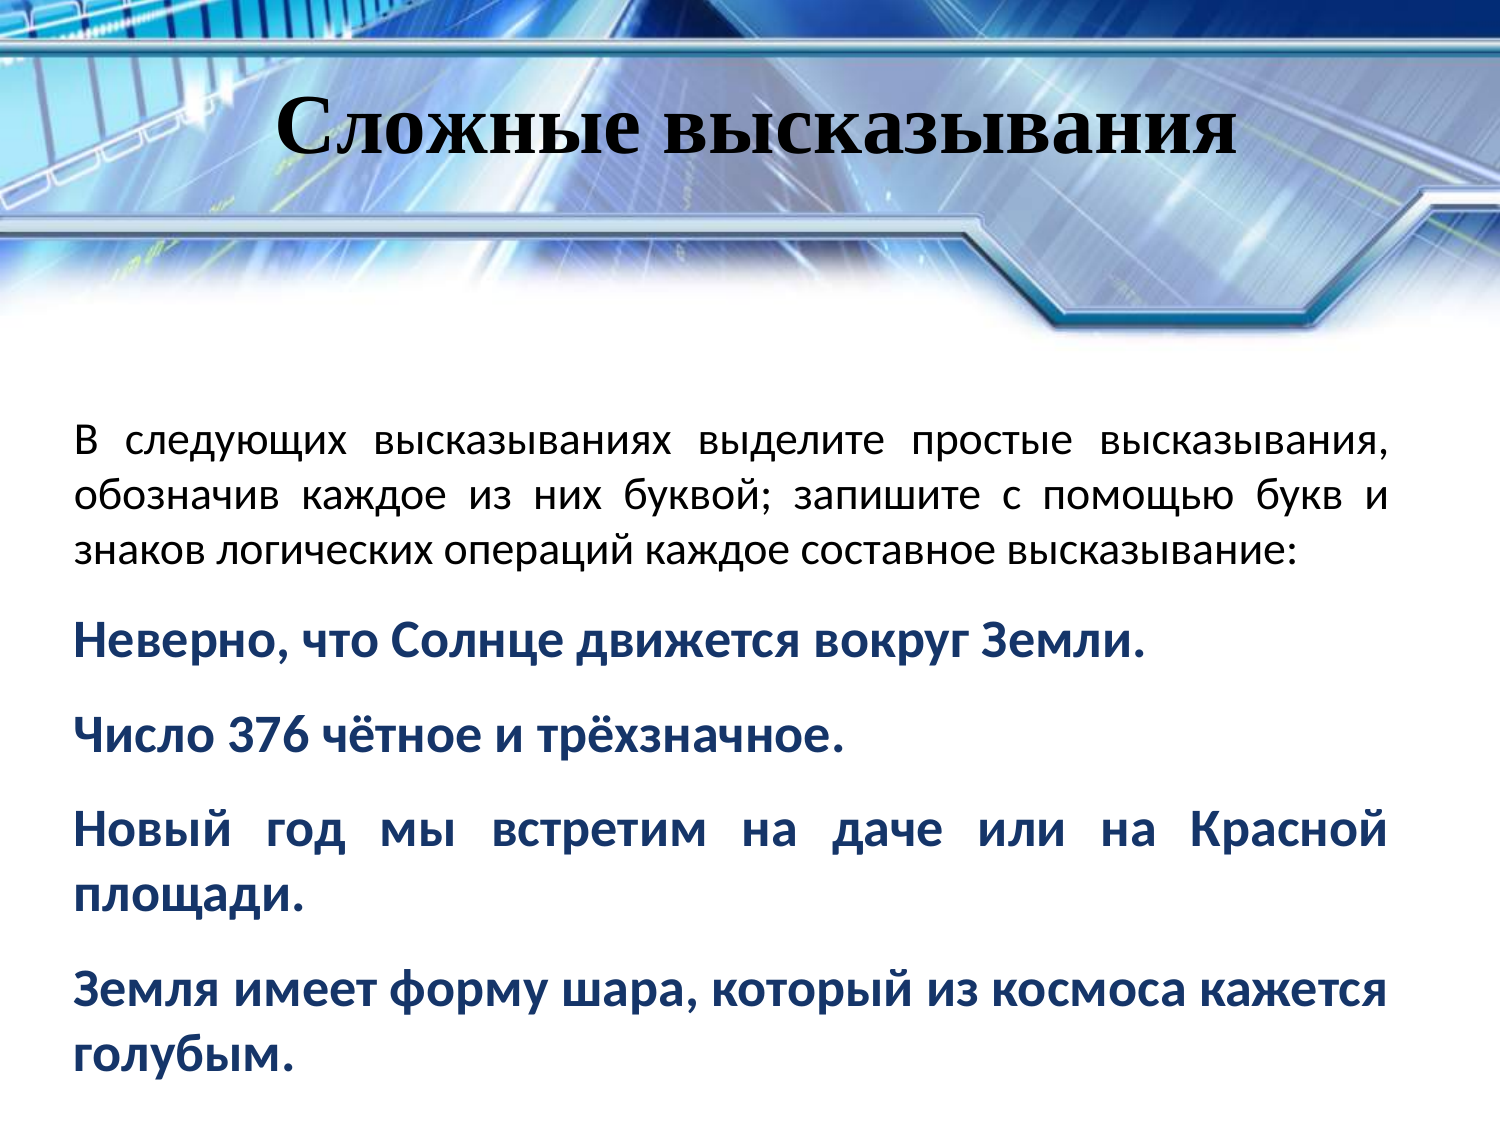

Сложные высказывания
В следующих высказываниях выделите простые высказывания, обозначив каждое из них буквой; запишите с помощью букв и знаков логических операций каждое составное высказывание:
Неверно, что Солнце движется вокруг Земли.
Число 376 чётное и трёхзначное.
Новый год мы встретим на даче или на Красной площади.
Земля имеет форму шара, который из космоса кажется голубым.